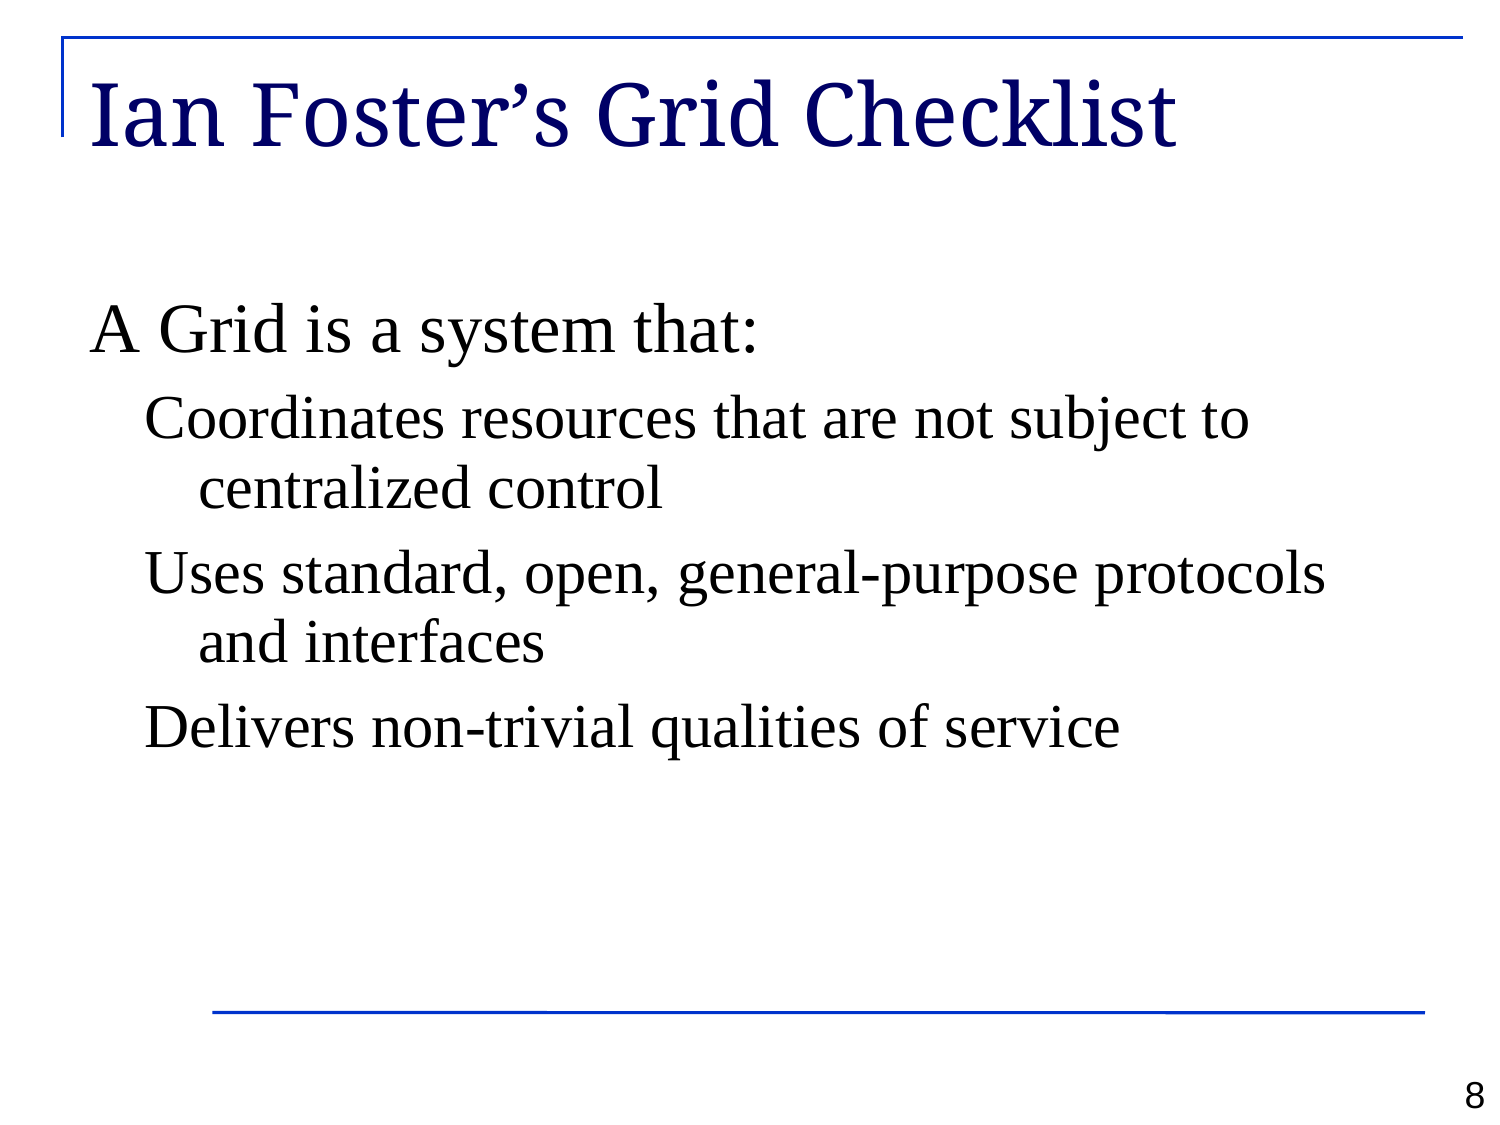

# Ian Foster’s Grid Checklist
A Grid is a system that:
Coordinates resources that are not subject to centralized control
Uses standard, open, general-purpose protocols and interfaces
Delivers non-trivial qualities of service